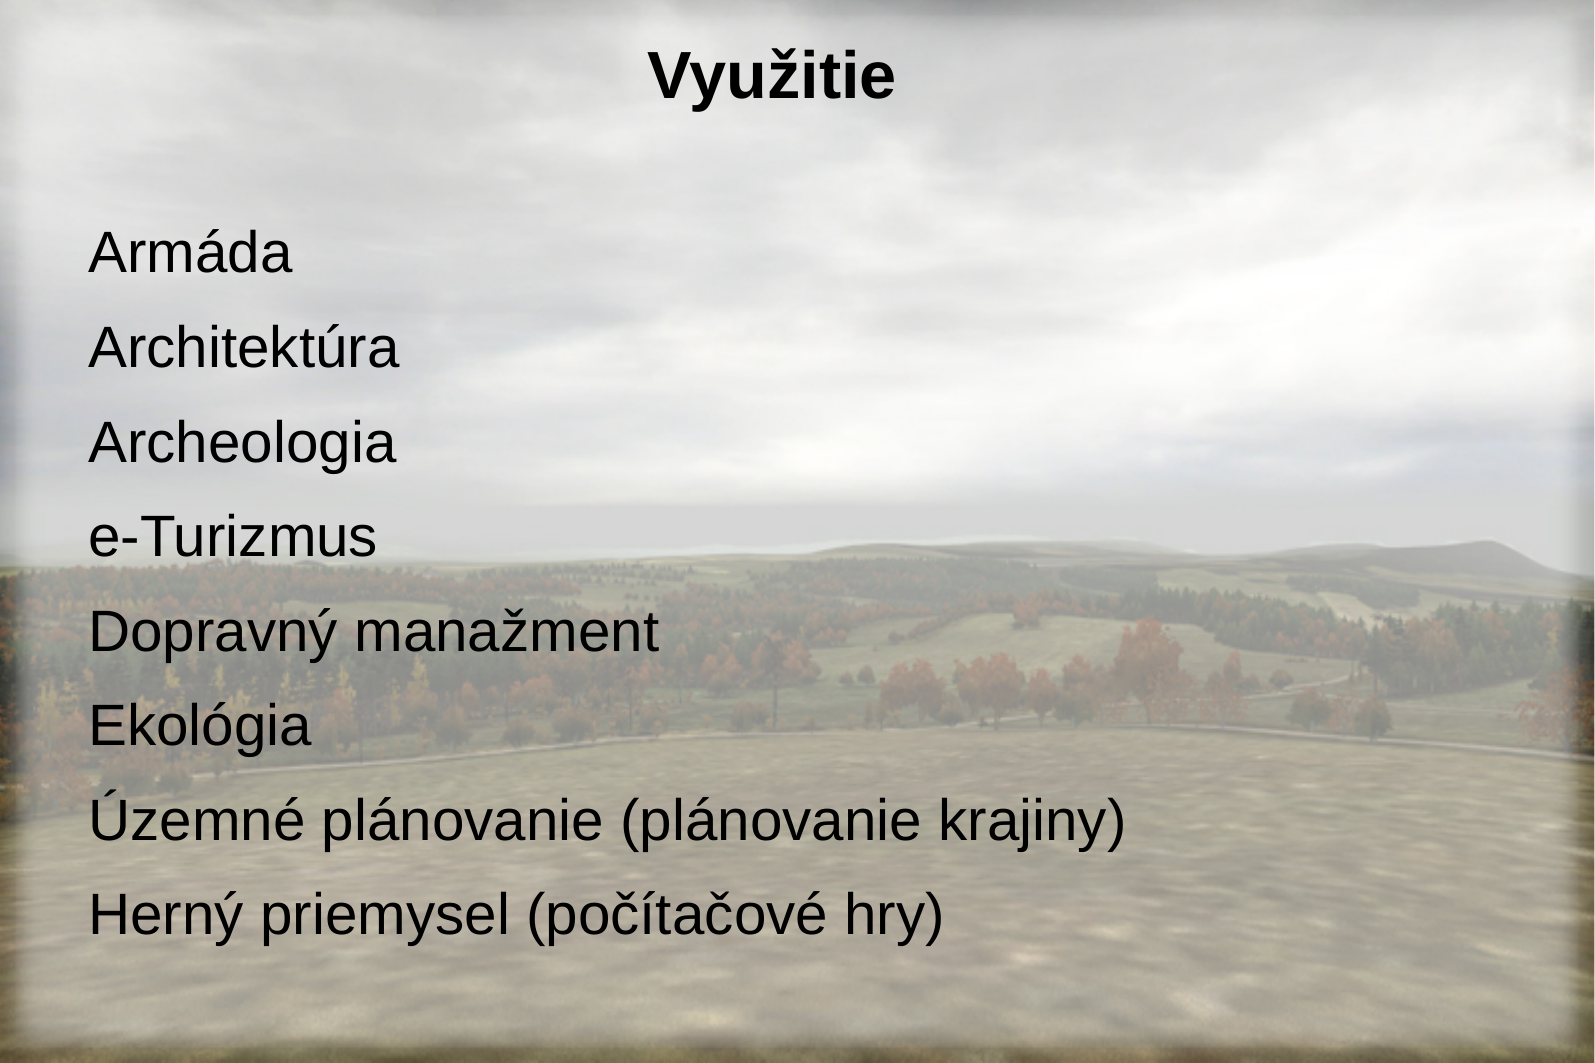

Využitie
# Armáda
Architektúra
Archeologia
e-Turizmus
Dopravný manažment
Ekológia
Územné plánovanie (plánovanie krajiny)
Herný priemysel (počítačové hry)